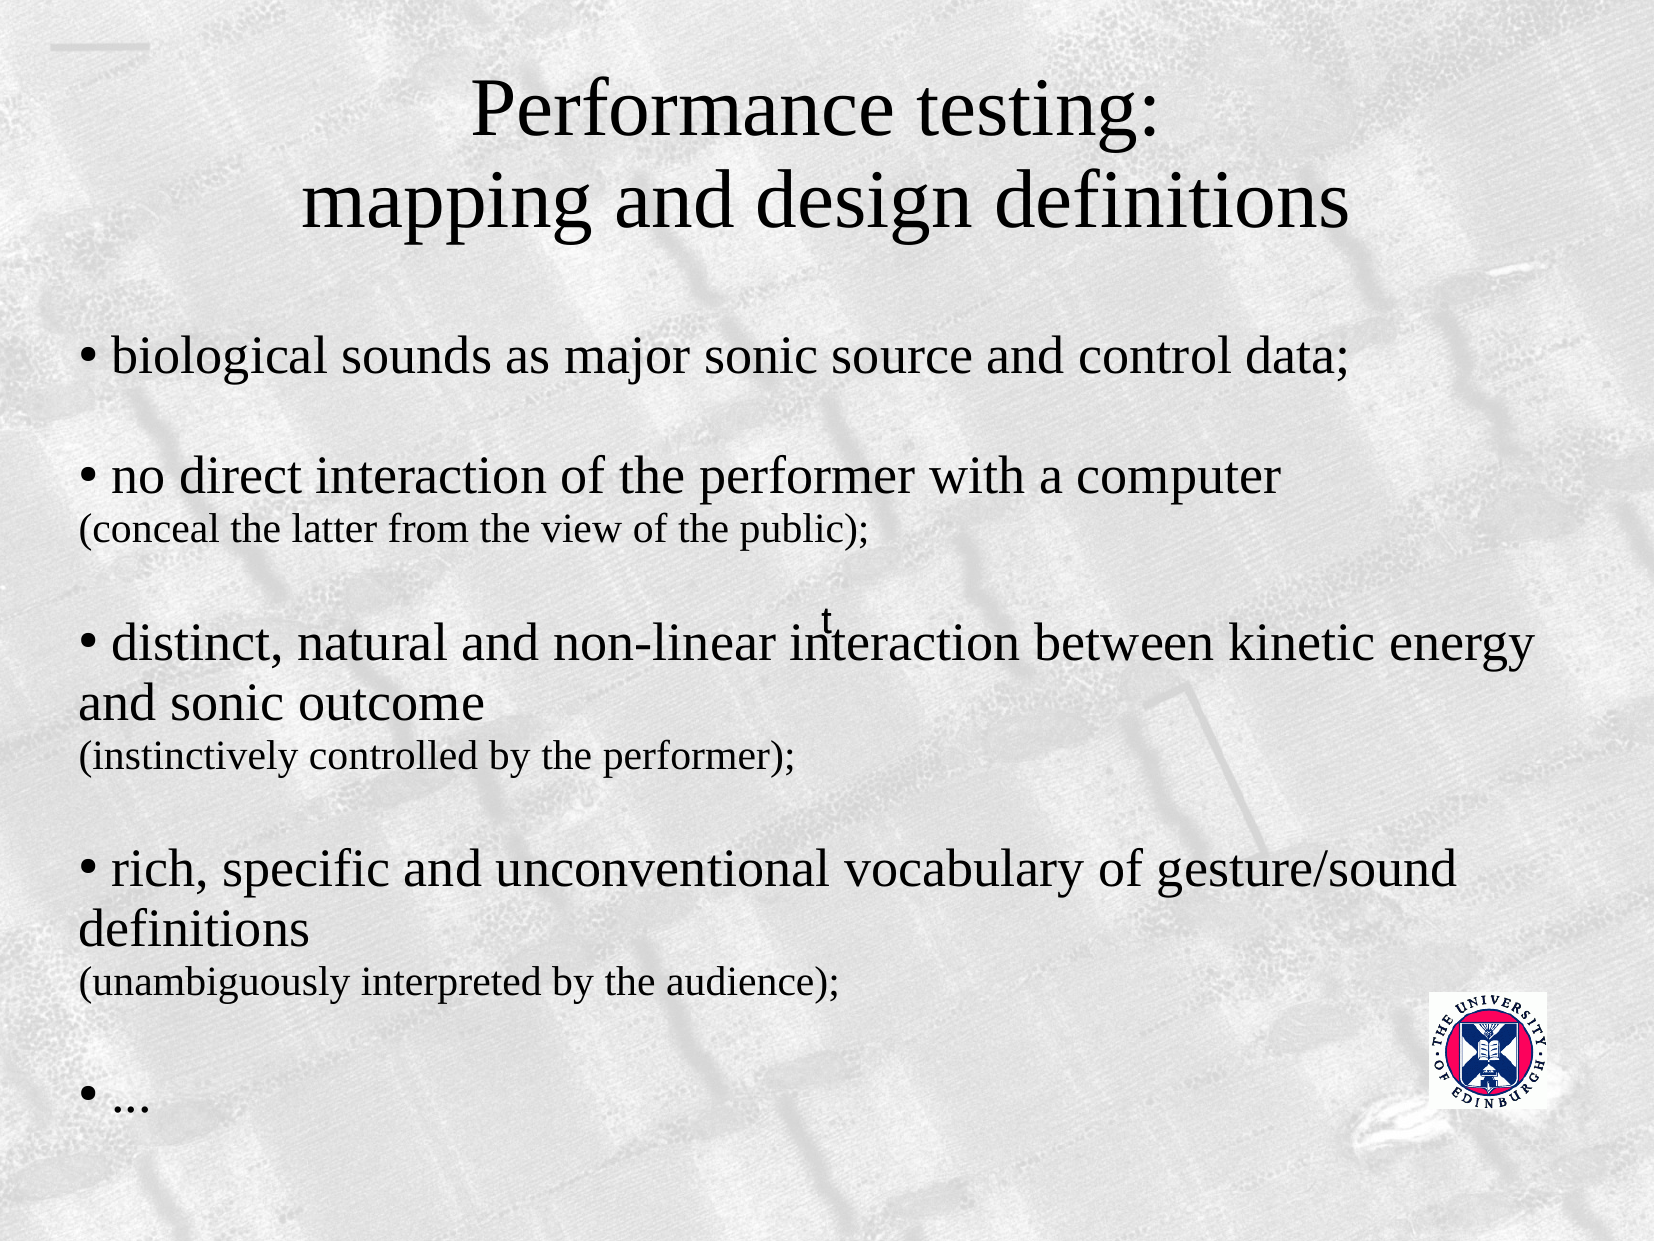

t
t
# Performance testing: mapping and design definitions
 biological sounds as major sonic source and control data;
 no direct interaction of the performer with a computer
(conceal the latter from the view of the public);
 distinct, natural and non-linear interaction between kinetic energy and sonic outcome
(instinctively controlled by the performer);
 rich, specific and unconventional vocabulary of gesture/sound definitions
(unambiguously interpreted by the audience);
 ...